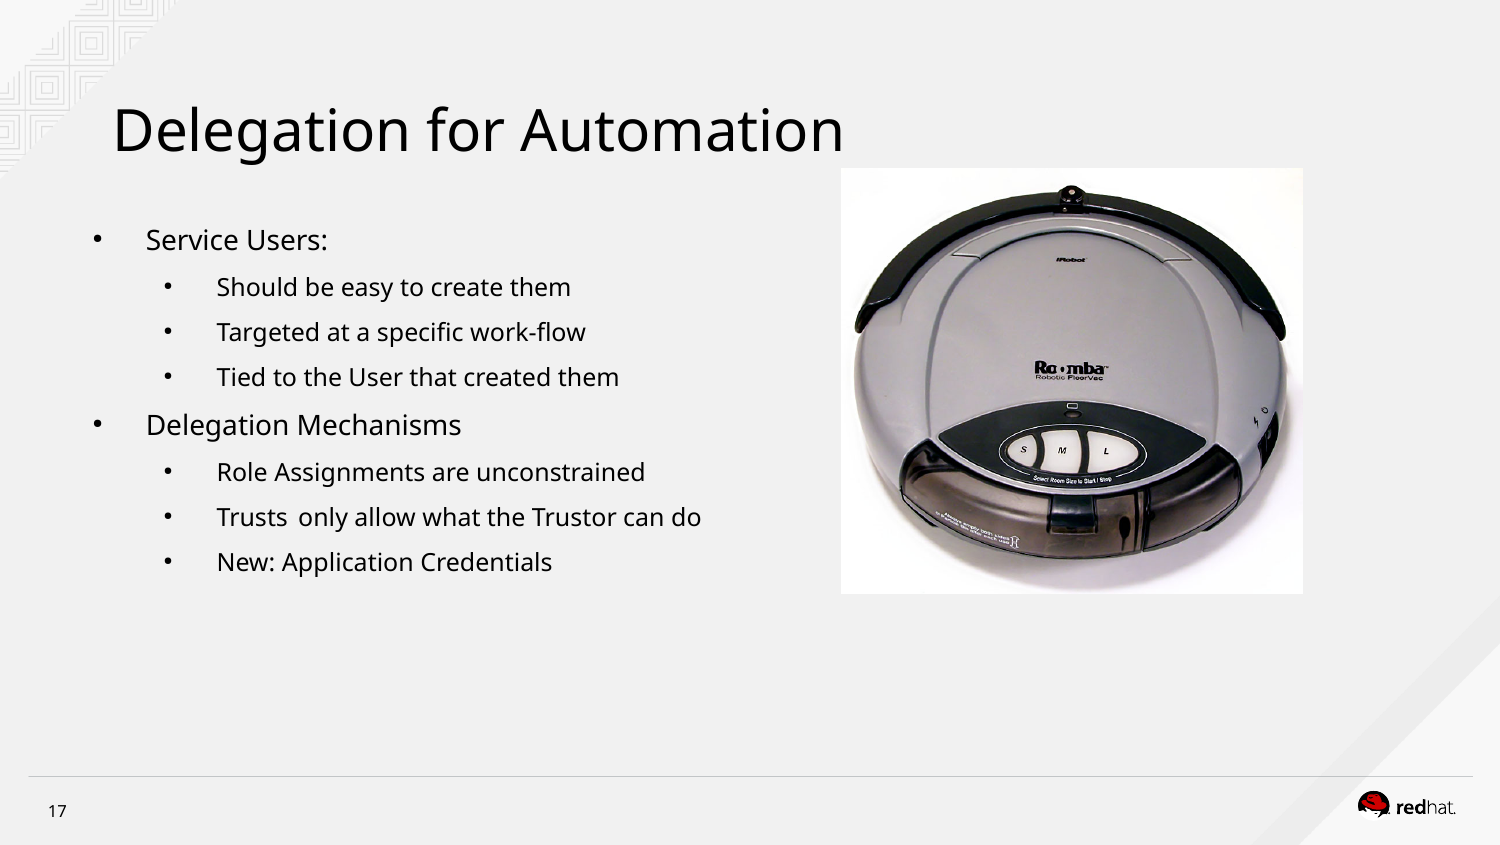

# Delegation for Automation
Service Users:
Should be easy to create them
Targeted at a specific work-flow
Tied to the User that created them
Delegation Mechanisms
Role Assignments are unconstrained
Trusts	 only allow what the Trustor can do
New: Application Credentials
17